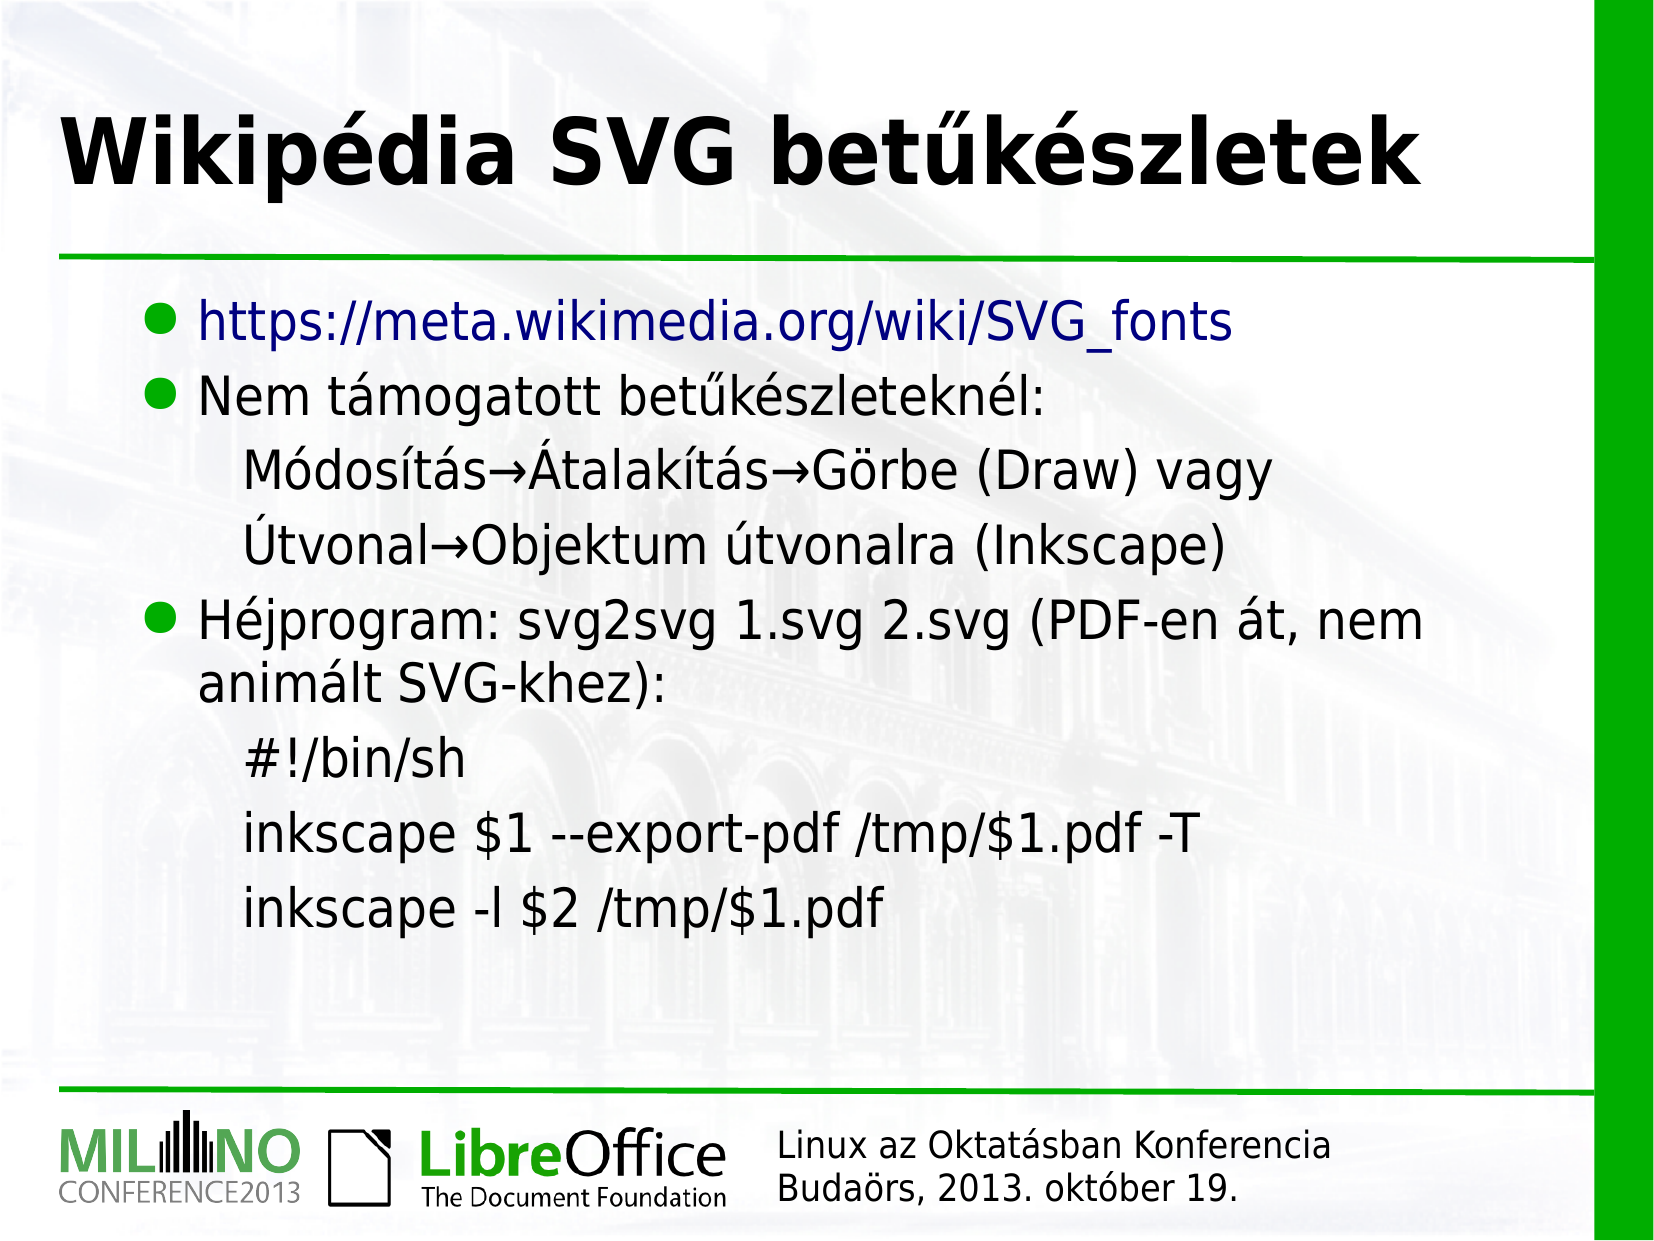

# Wikipédia SVG betűkészletek
https://meta.wikimedia.org/wiki/SVG_fonts
Nem támogatott betűkészleteknél:
Módosítás→Átalakítás→Görbe (Draw) vagy
Útvonal→Objektum útvonalra (Inkscape)
Héjprogram: svg2svg 1.svg 2.svg (PDF-en át, nem animált SVG-khez):
#!/bin/sh
inkscape $1 --export-pdf /tmp/$1.pdf -T
inkscape -l $2 /tmp/$1.pdf